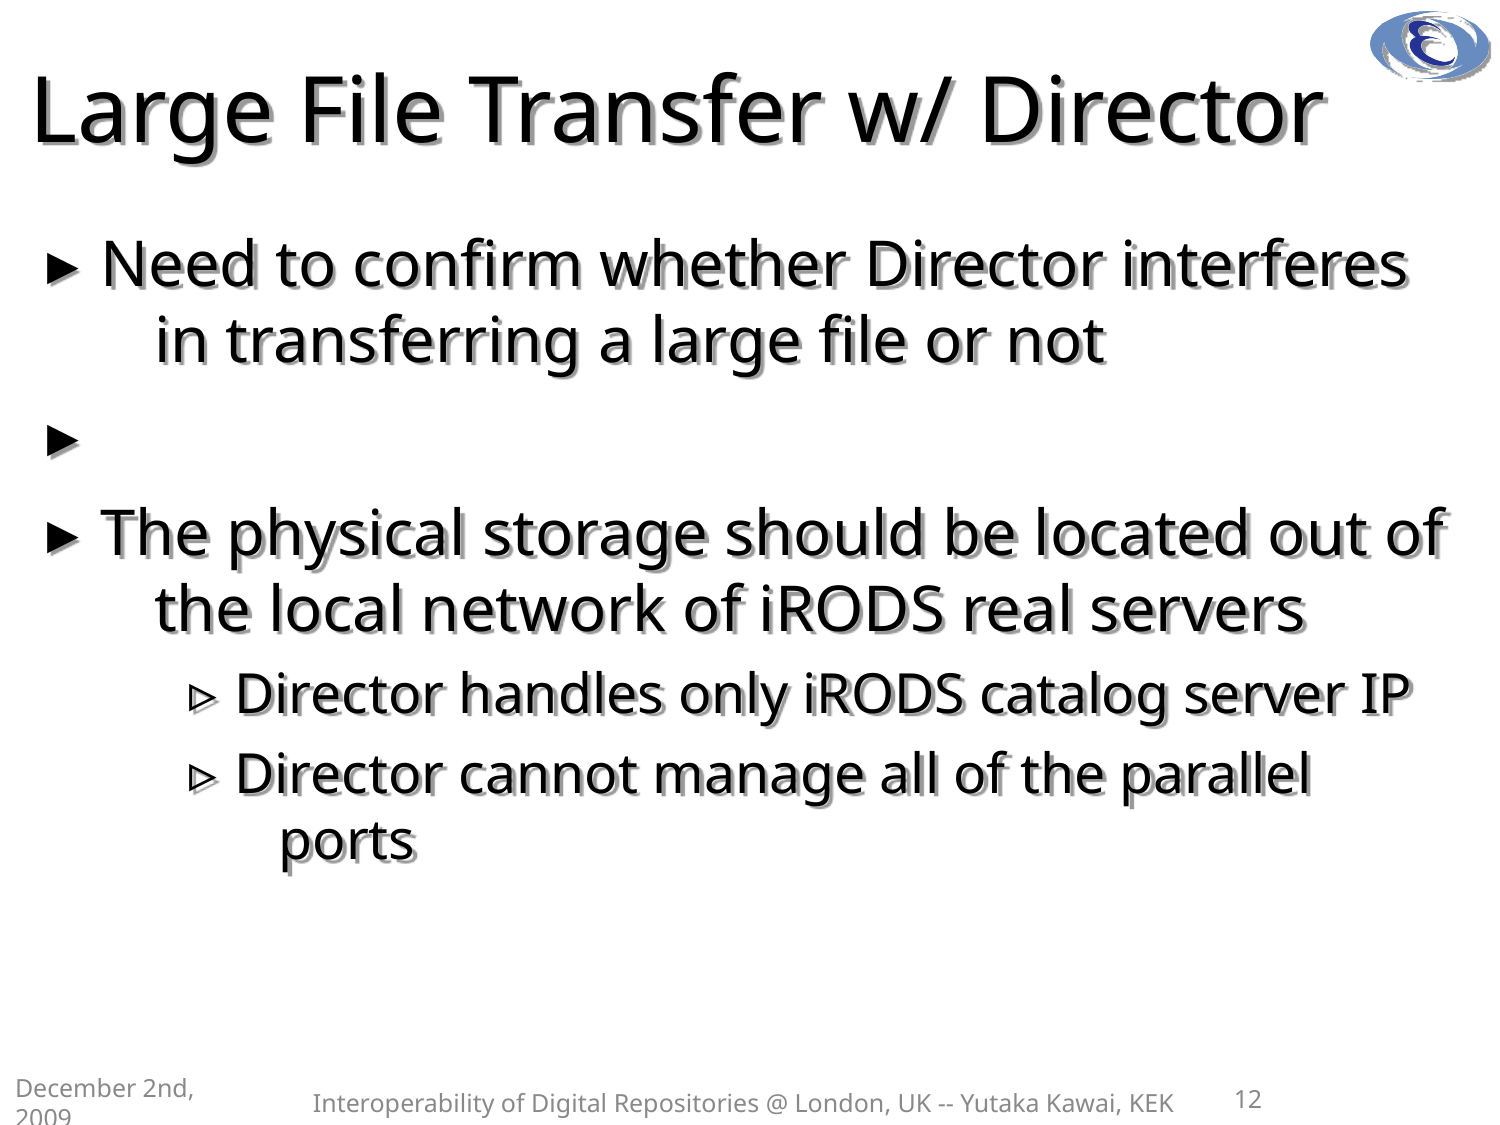

# Large File Transfer w/ Director
Need to confirm whether Director interferes in transferring a large file or not
The physical storage should be located out of the local network of iRODS real servers
Director handles only iRODS catalog server IP
Director cannot manage all of the parallel ports
December 2nd, 2009
Interoperability of Digital Repositories @ London, UK -- Yutaka Kawai, KEK